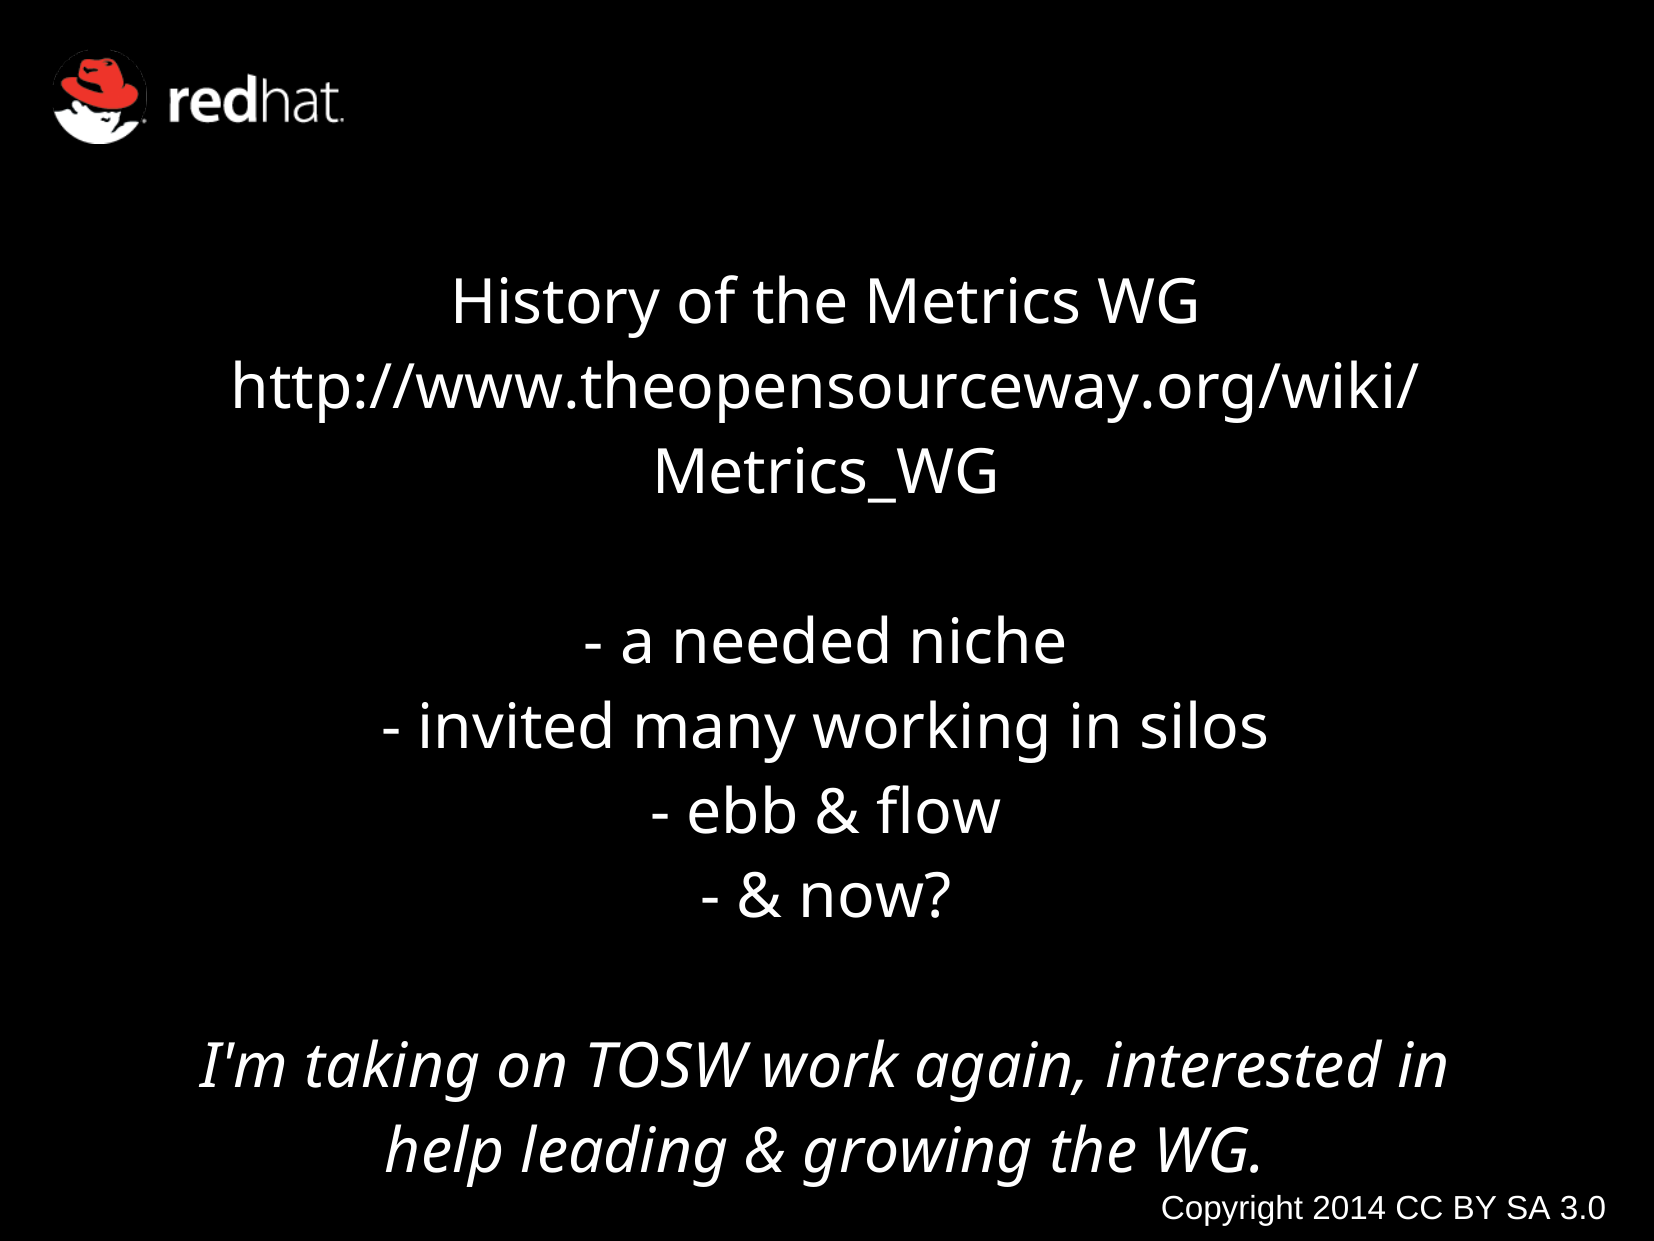

History of the Metrics WG
http://www.theopensourceway.org/wiki/Metrics_WG
- a needed niche
- invited many working in silos
- ebb & flow
- & now?
I'm taking on TOSW work again, interested in help leading & growing the WG.